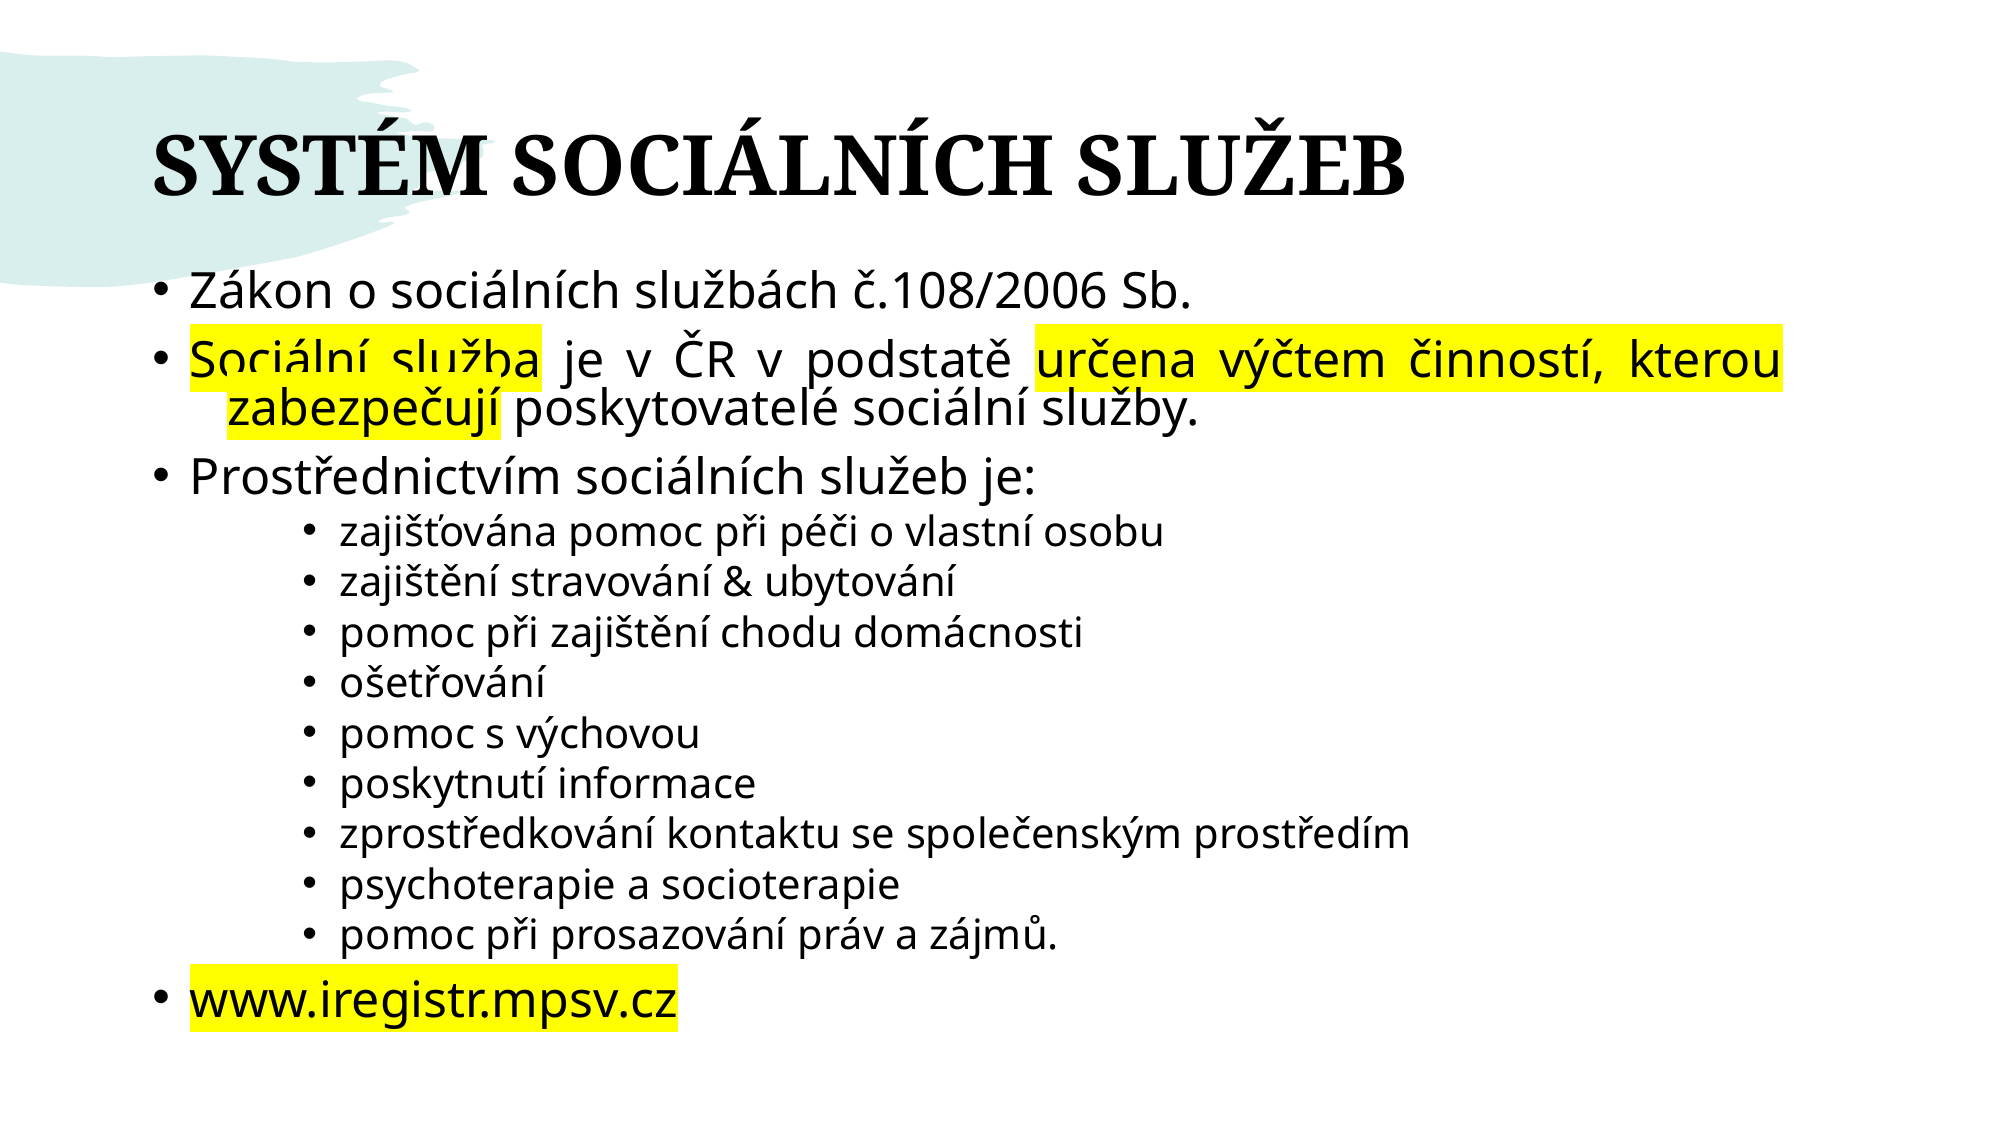

# SYSTÉM SOCIÁLNÍCH SLUŽEB
Zákon o sociálních službách č.108/2006 Sb.
Sociální služba je v ČR v podstatě určena výčtem činností, kterou zabezpečují poskytovatelé sociální služby.
Prostřednictvím sociálních služeb je:
zajišťována pomoc při péči o vlastní osobu
zajištění stravování & ubytování
pomoc při zajištění chodu domácnosti
ošetřování
pomoc s výchovou
poskytnutí informace
zprostředkování kontaktu se společenským prostředím
psychoterapie a socioterapie
pomoc při prosazování práv a zájmů.
www.iregistr.mpsv.cz